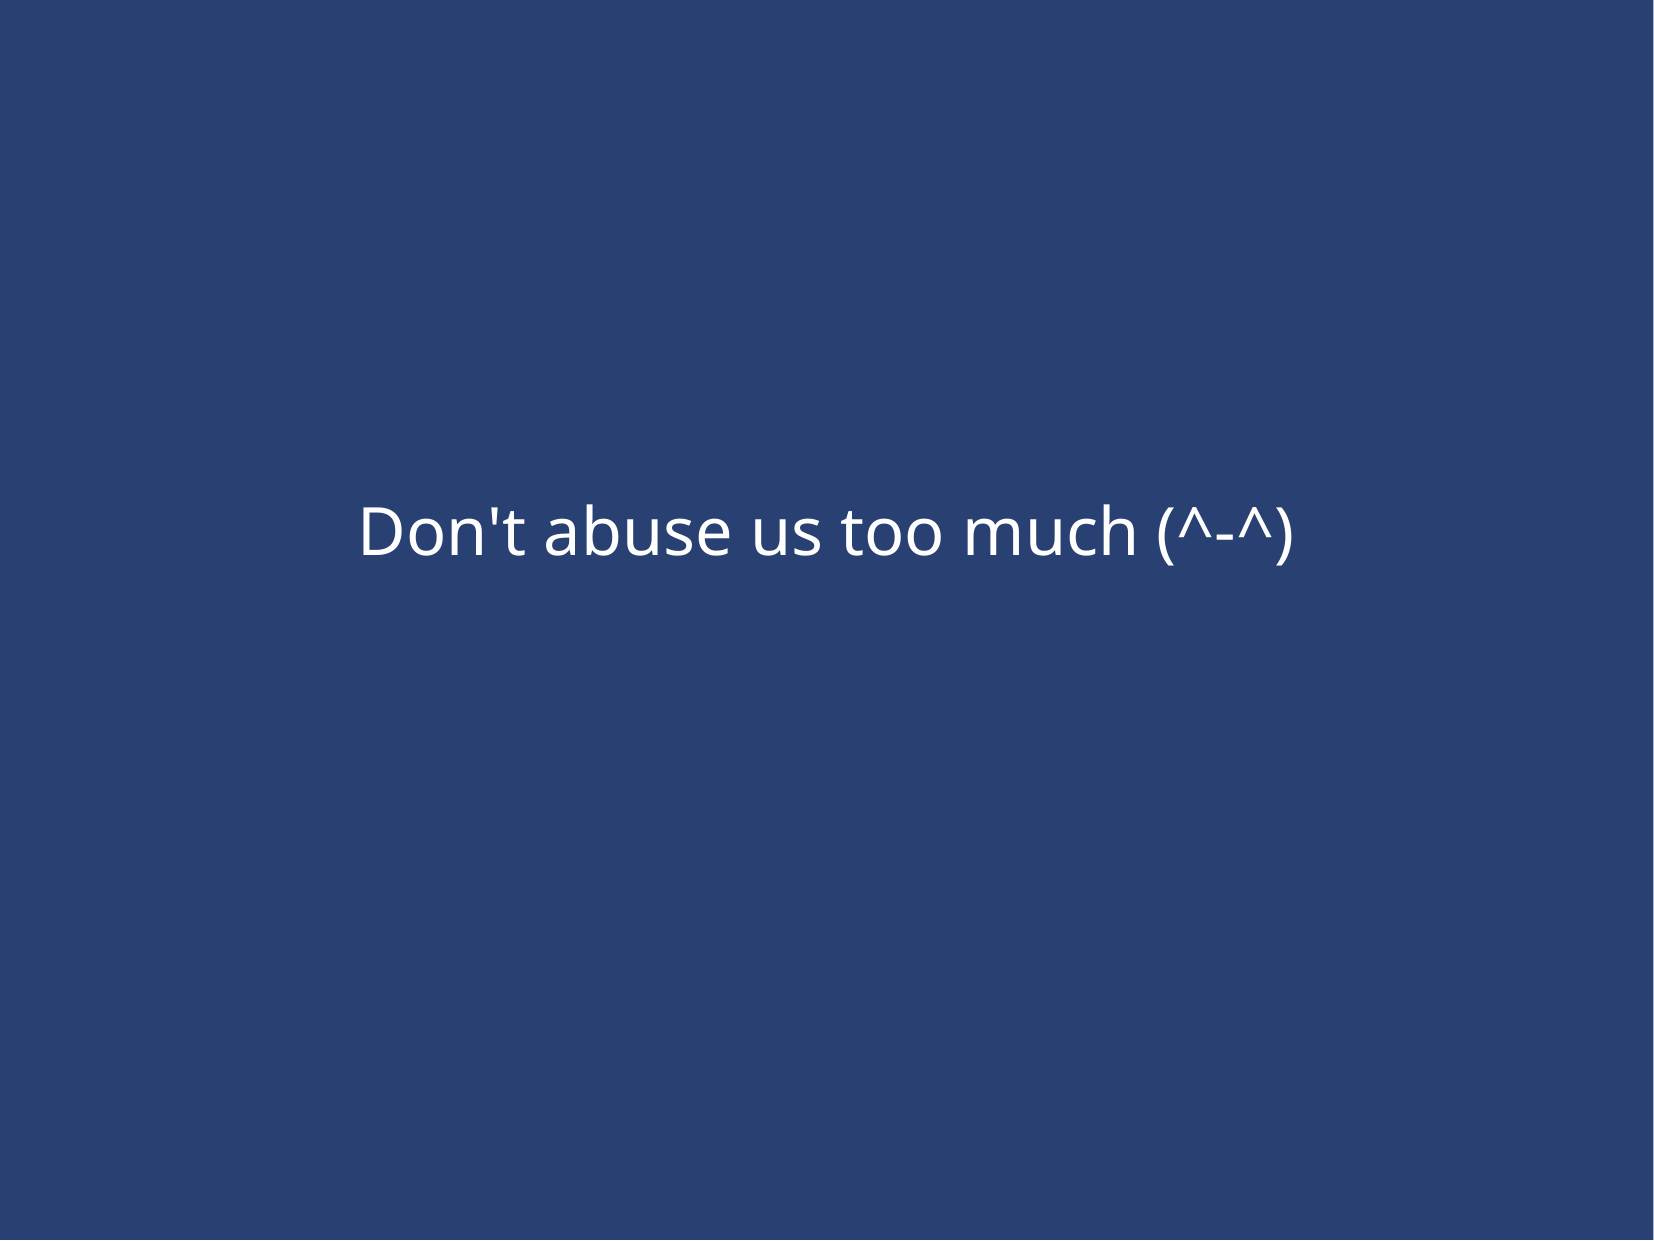

# Don't abuse us too much (^-^)